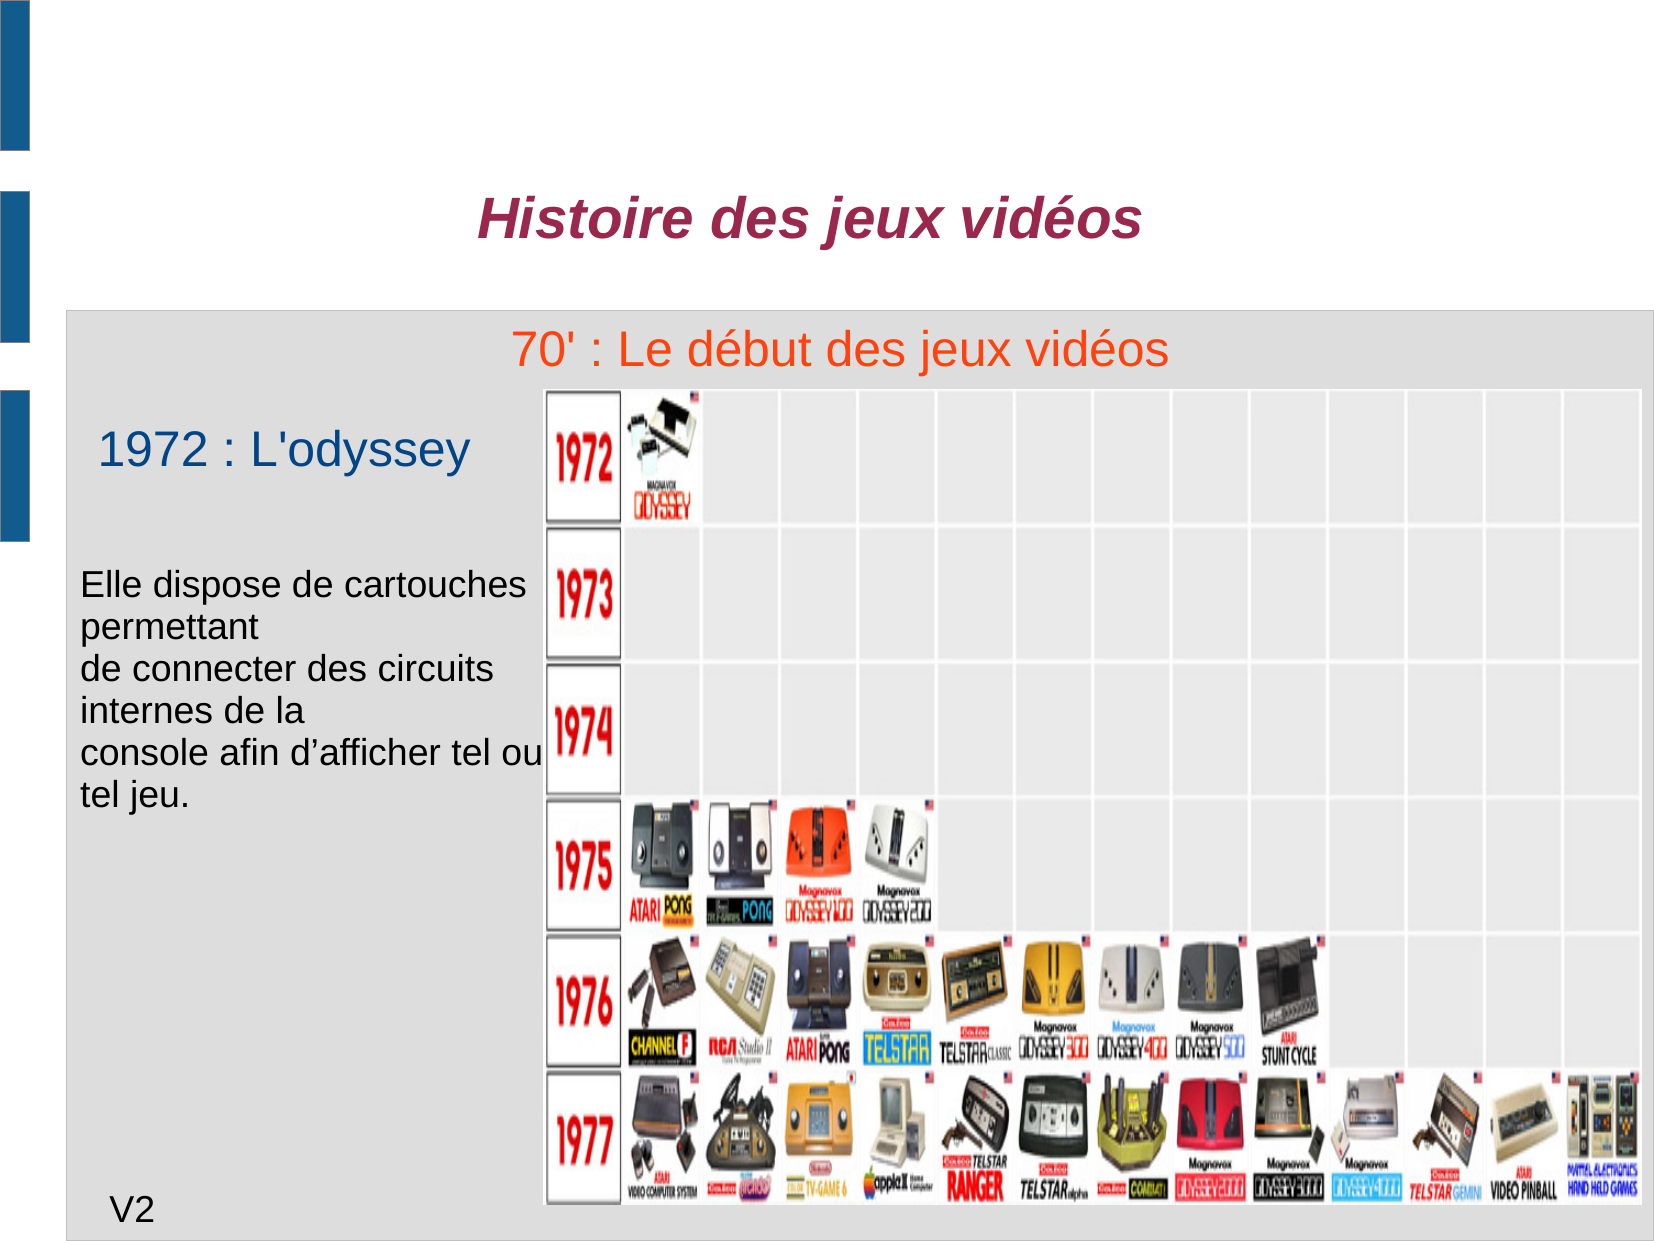

# Histoire des jeux vidéos
70' : Le début des jeux vidéos
1972 : L'odyssey
Elle dispose de cartouches permettant
de connecter des circuits internes de la
console afin d’afficher tel ou tel jeu.
V2